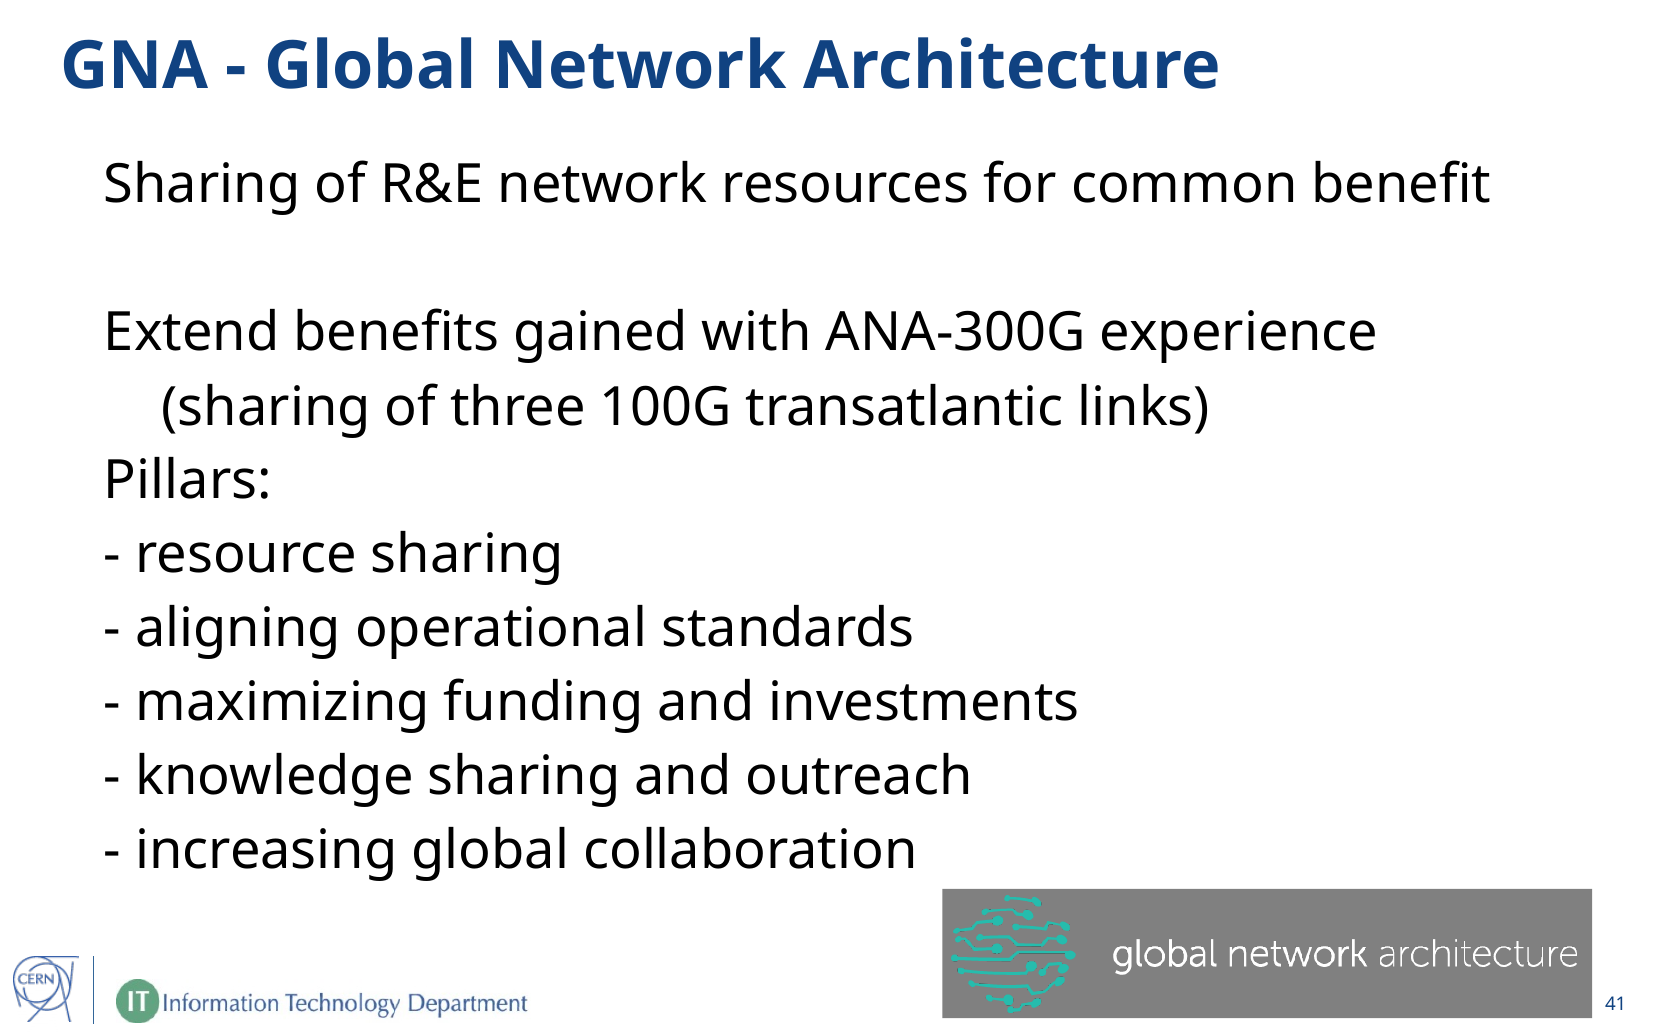

# GNA - Global Network Architecture
Sharing of R&E network resources for common benefit
Extend benefits gained with ANA-300G experience (sharing of three 100G transatlantic links)
Pillars:
- resource sharing
- aligning operational standards
- maximizing funding and investments
- knowledge sharing and outreach
- increasing global collaboration